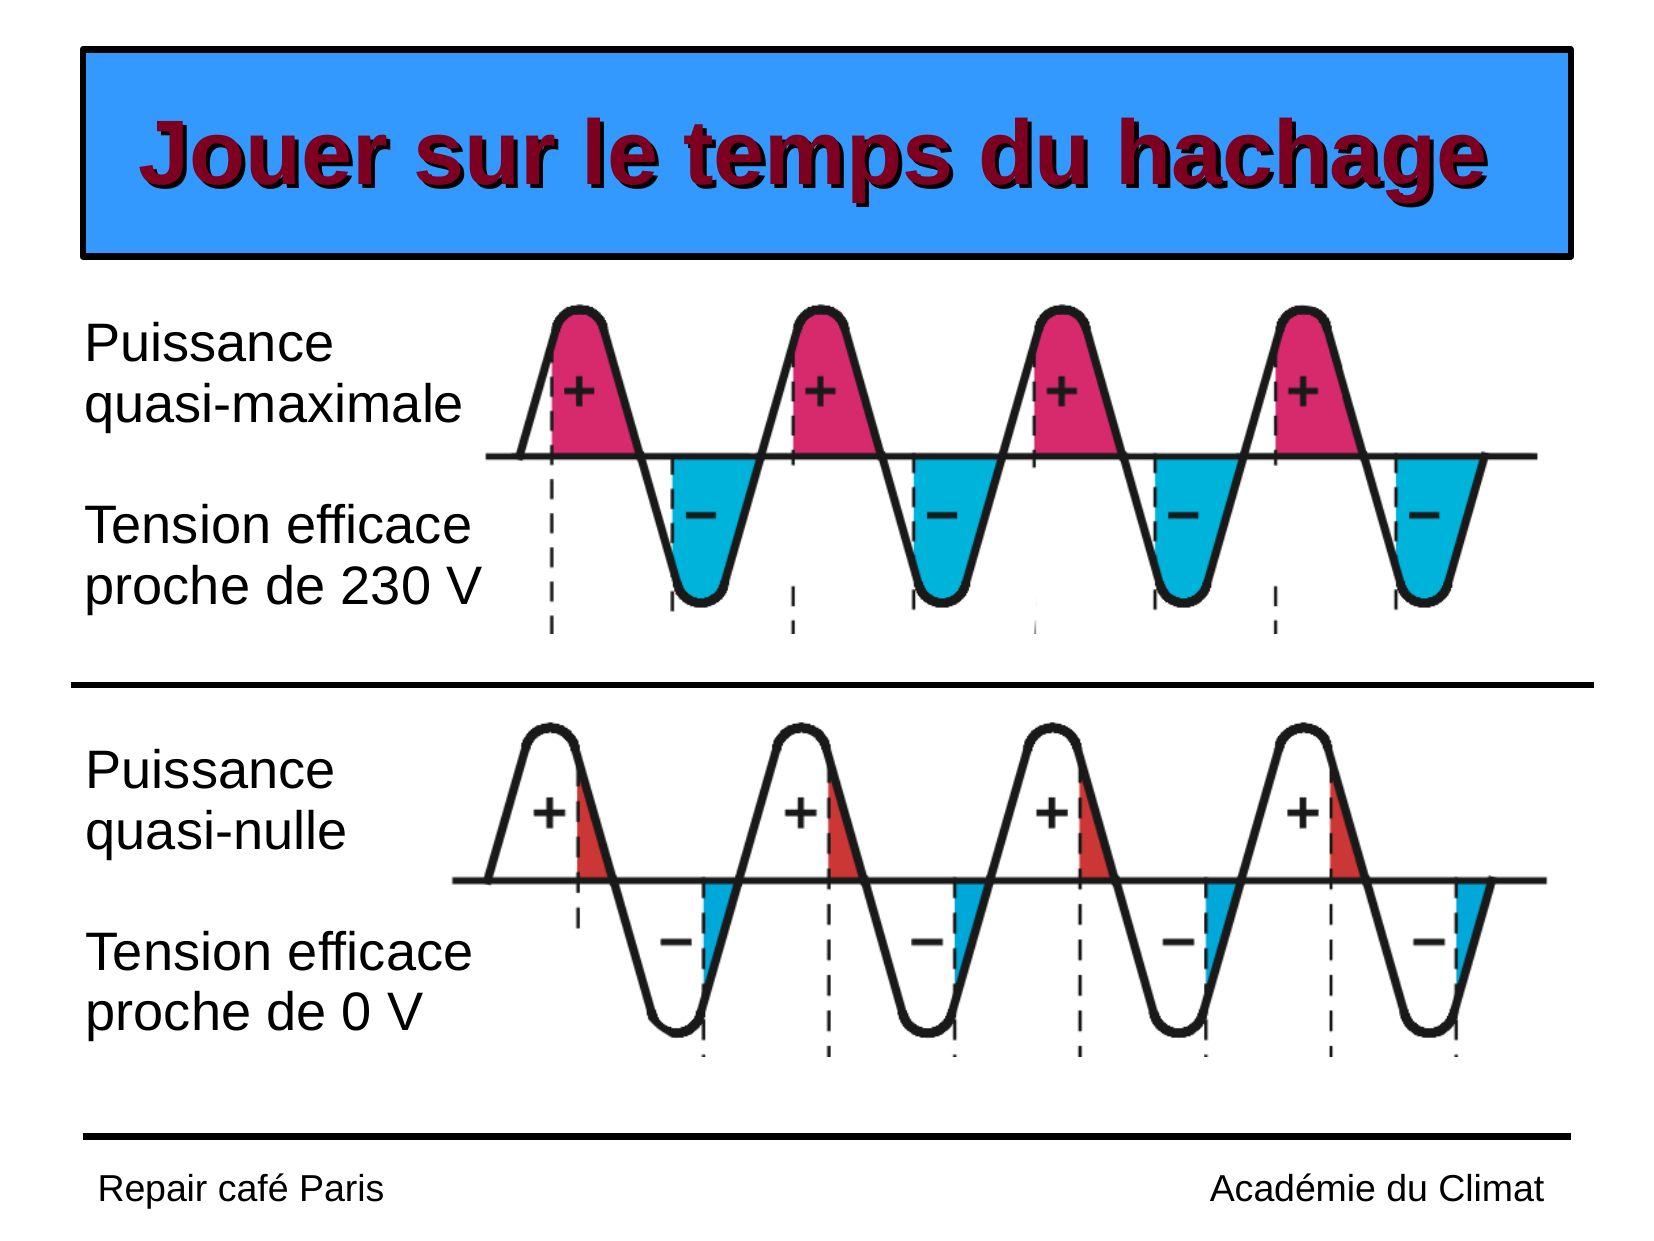

# Jouer sur le temps du hachage
Puissance
quasi-maximale
Tension efficace
proche de 230 V
Puissance
quasi-nulle
Tension efficace
proche de 0 V
Repair café Paris	Académie du Climat